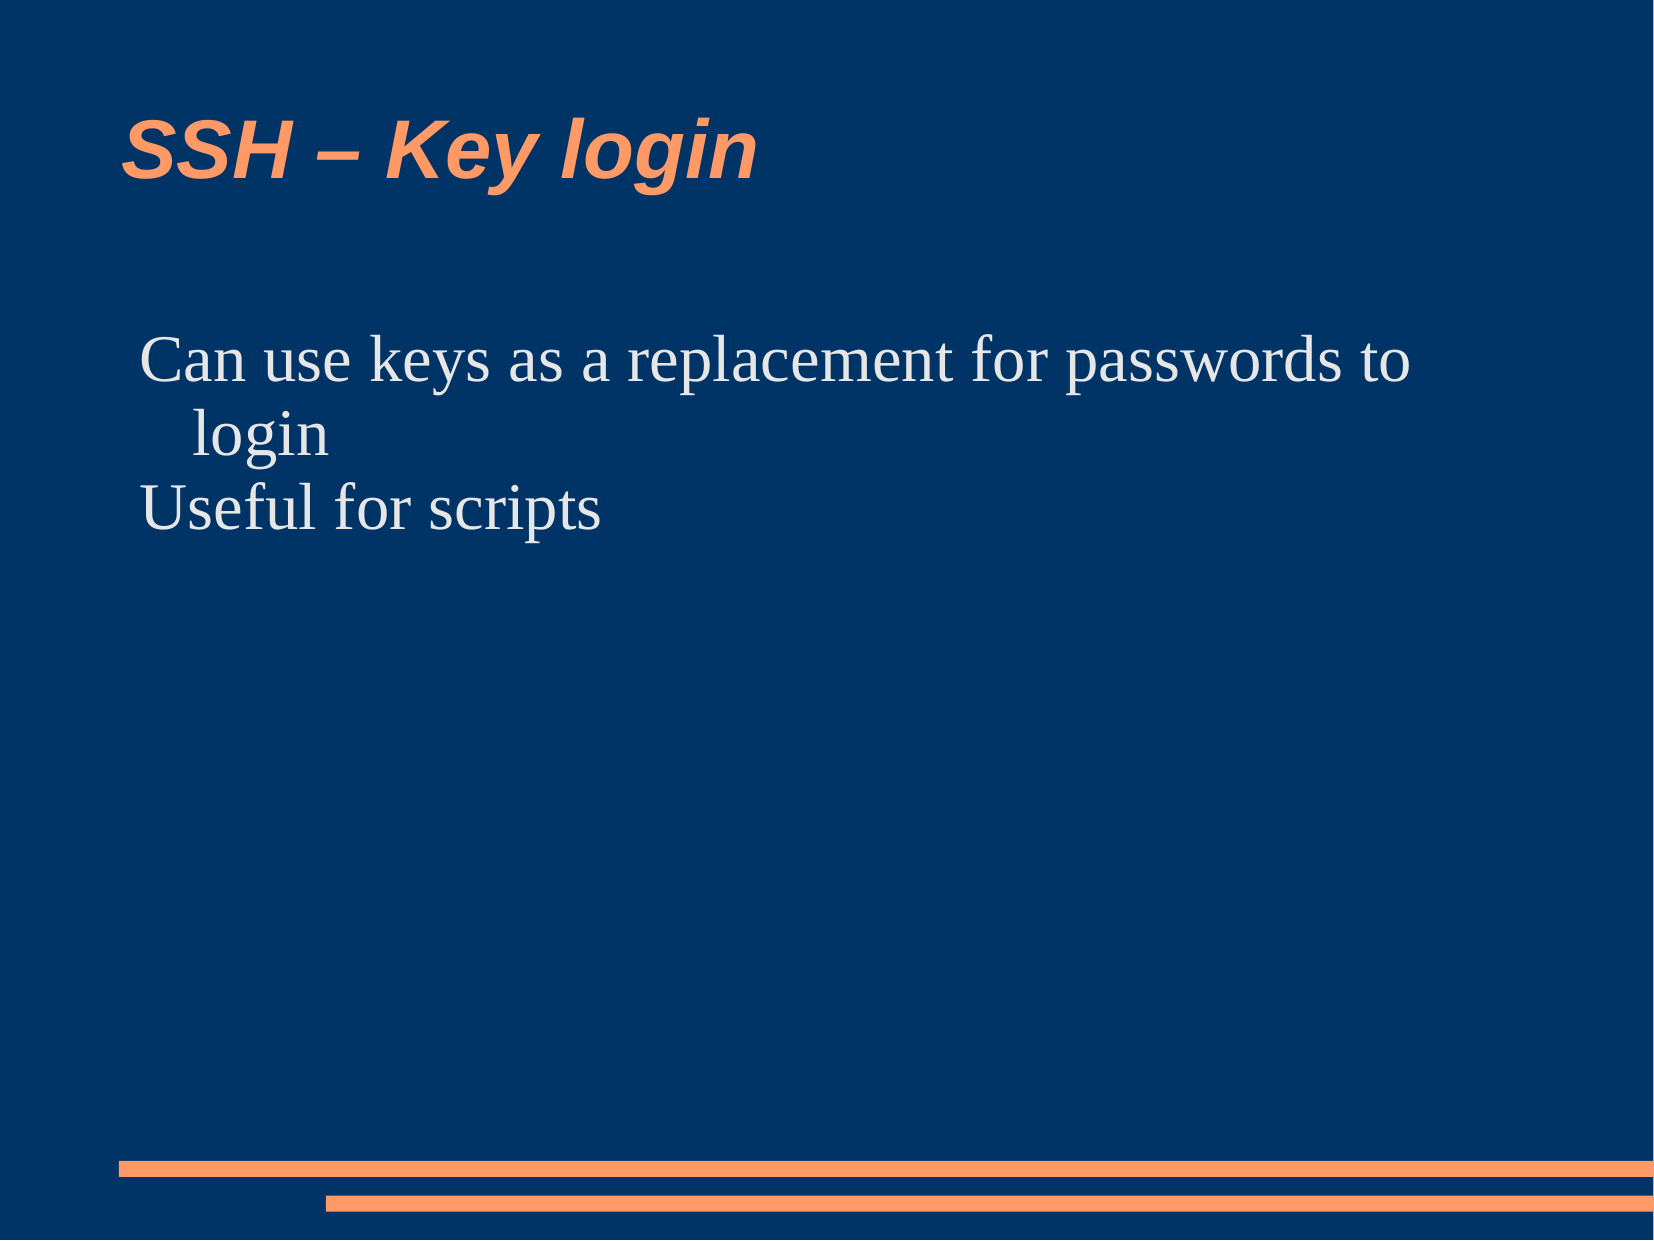

# SSH – Key login
Can use keys as a replacement for passwords to login
Useful for scripts